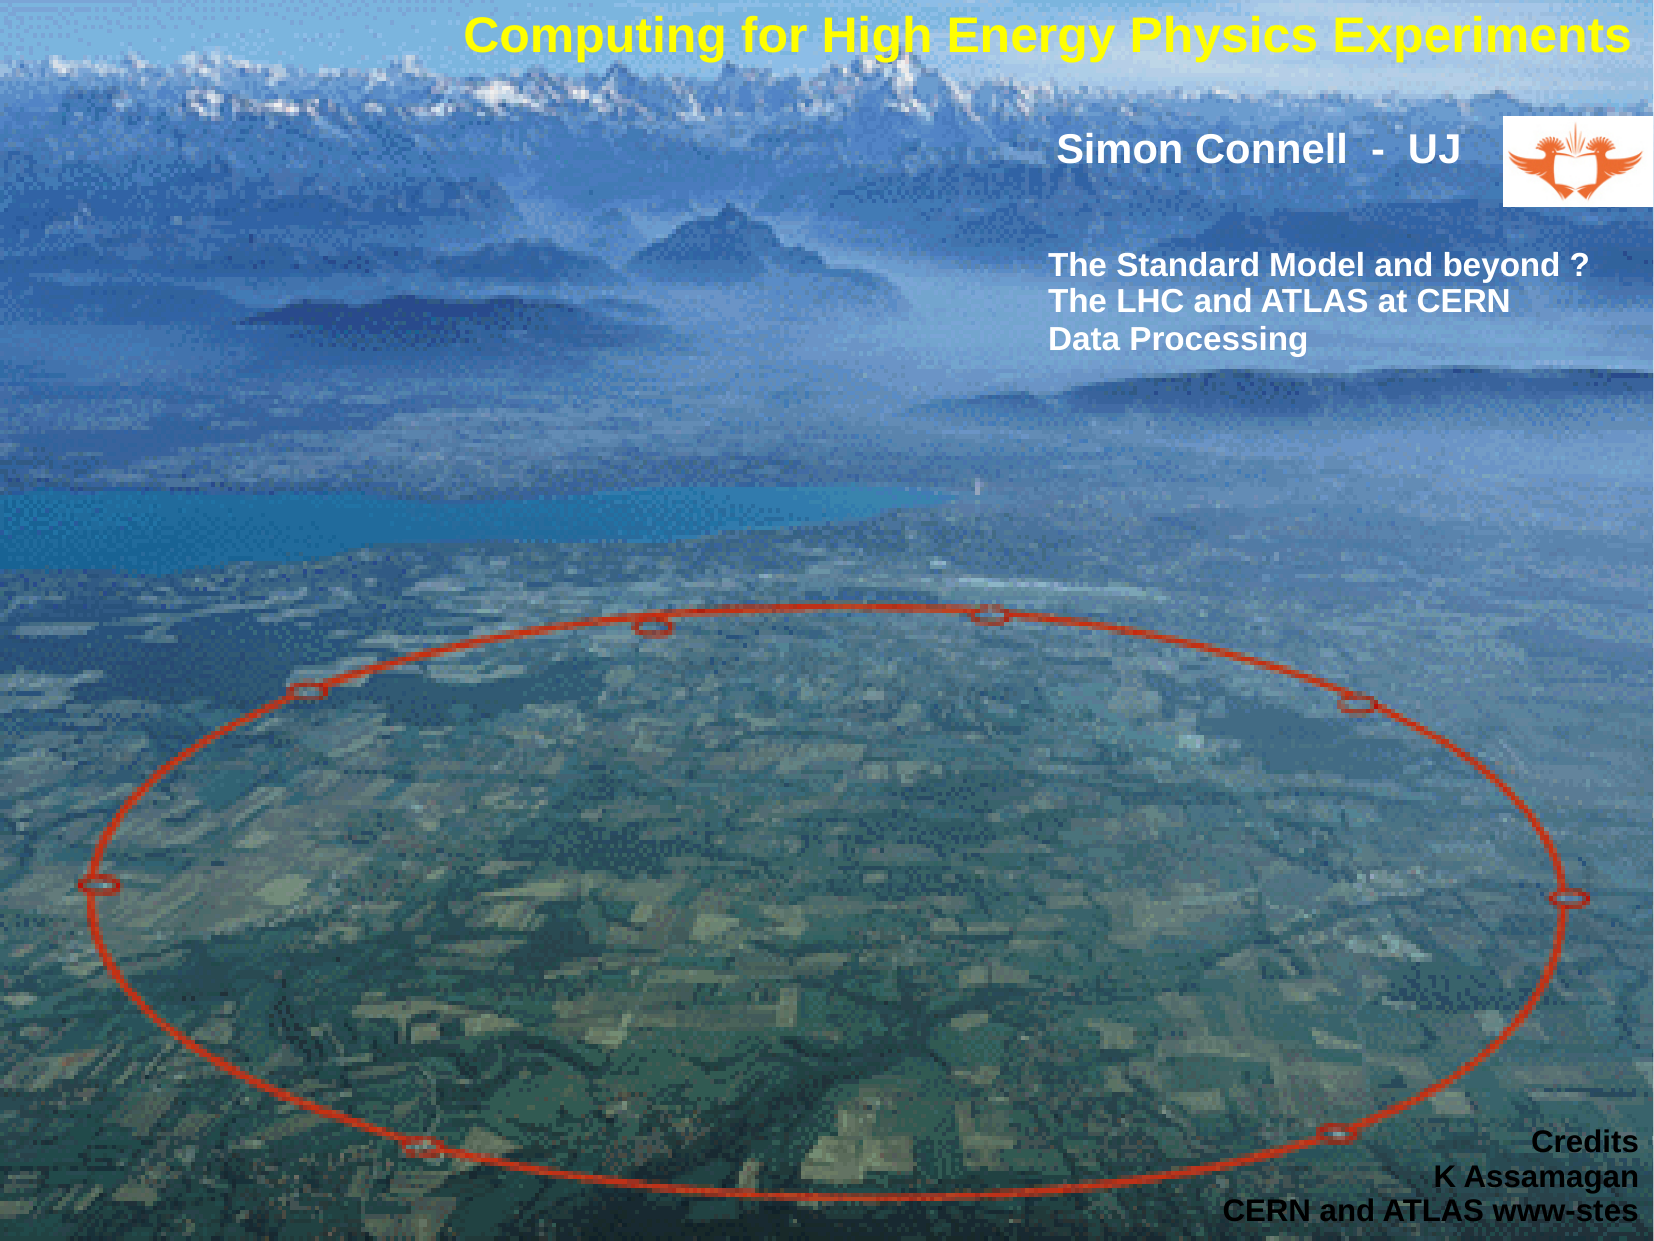

Computing for High Energy Physics Experiments
Simon Connell - UJ
The Standard Model and beyond ?
The LHC and ATLAS at CERN
Data Processing
Credits
K Assamagan
CERN and ATLAS www-stes